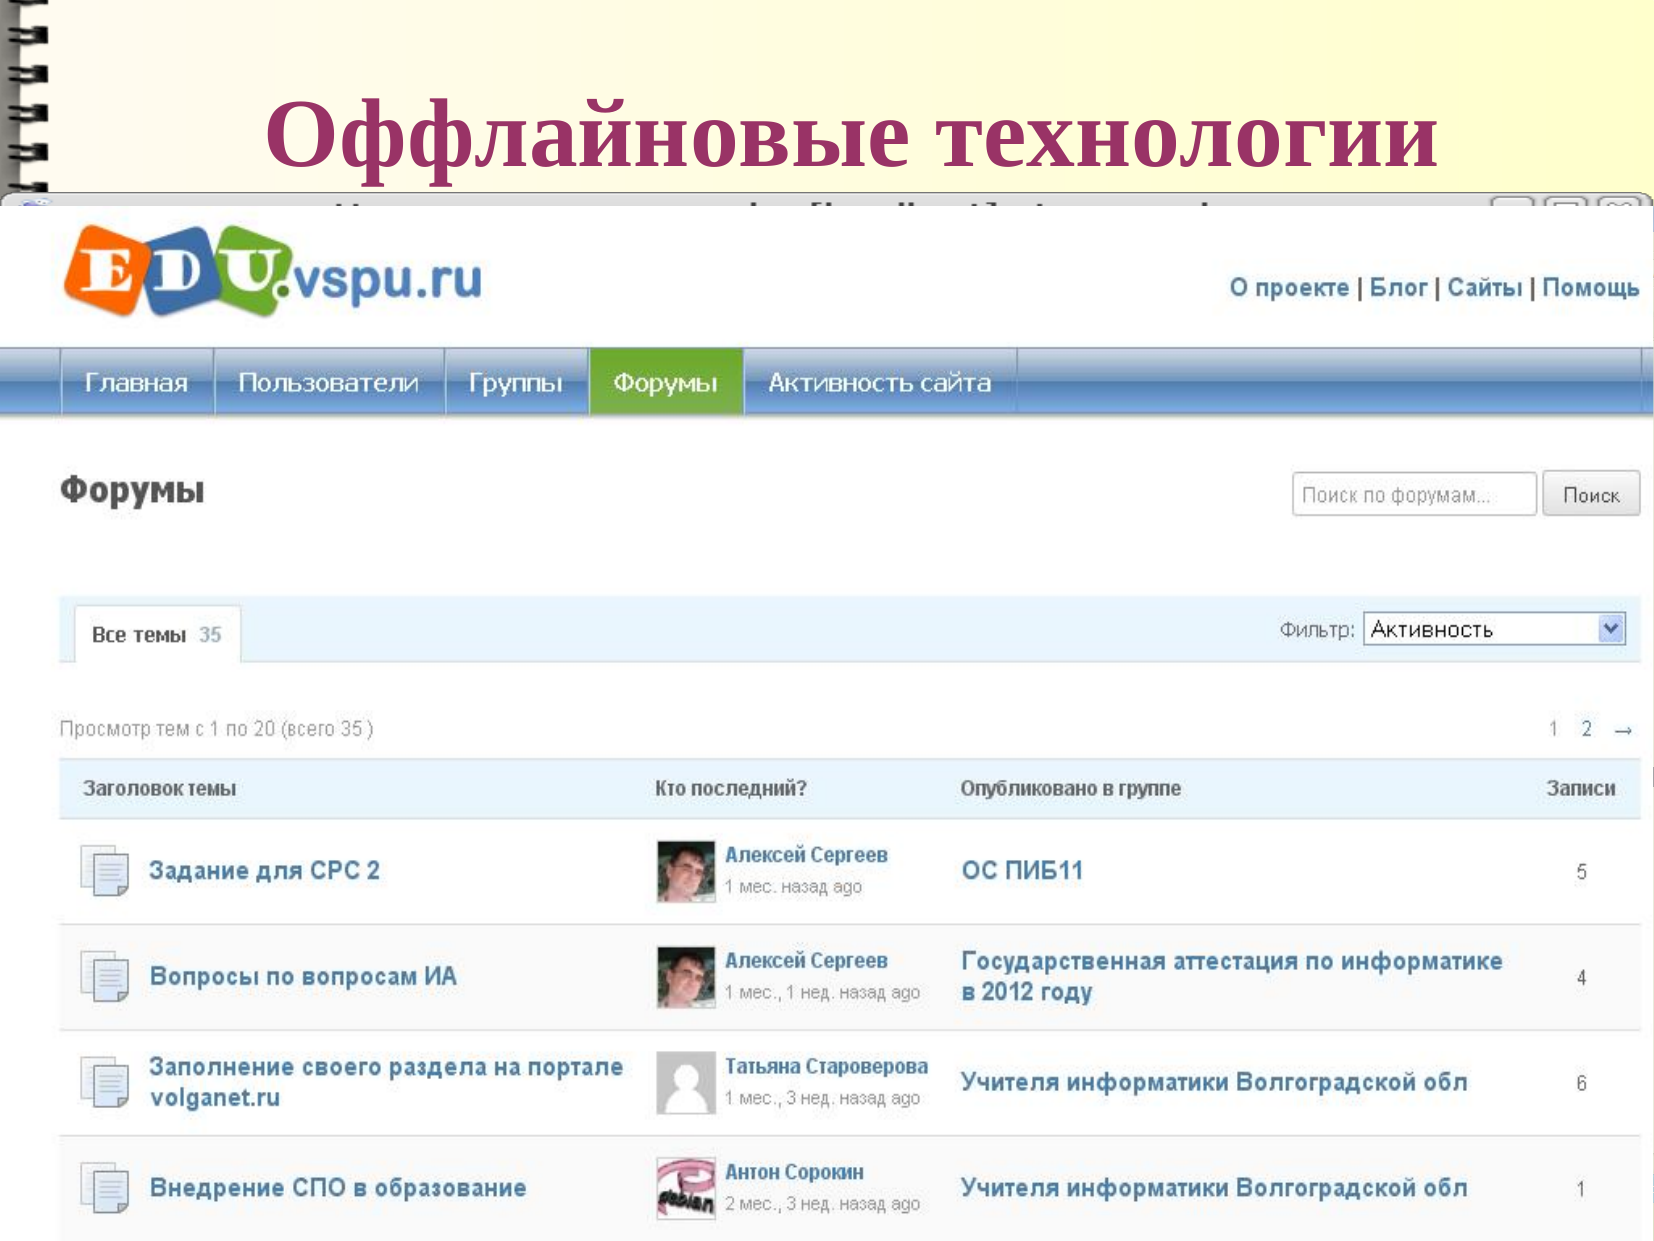

# Оффлайновые технологии
Списки рассылки
Веб-форумы
Группы новостей